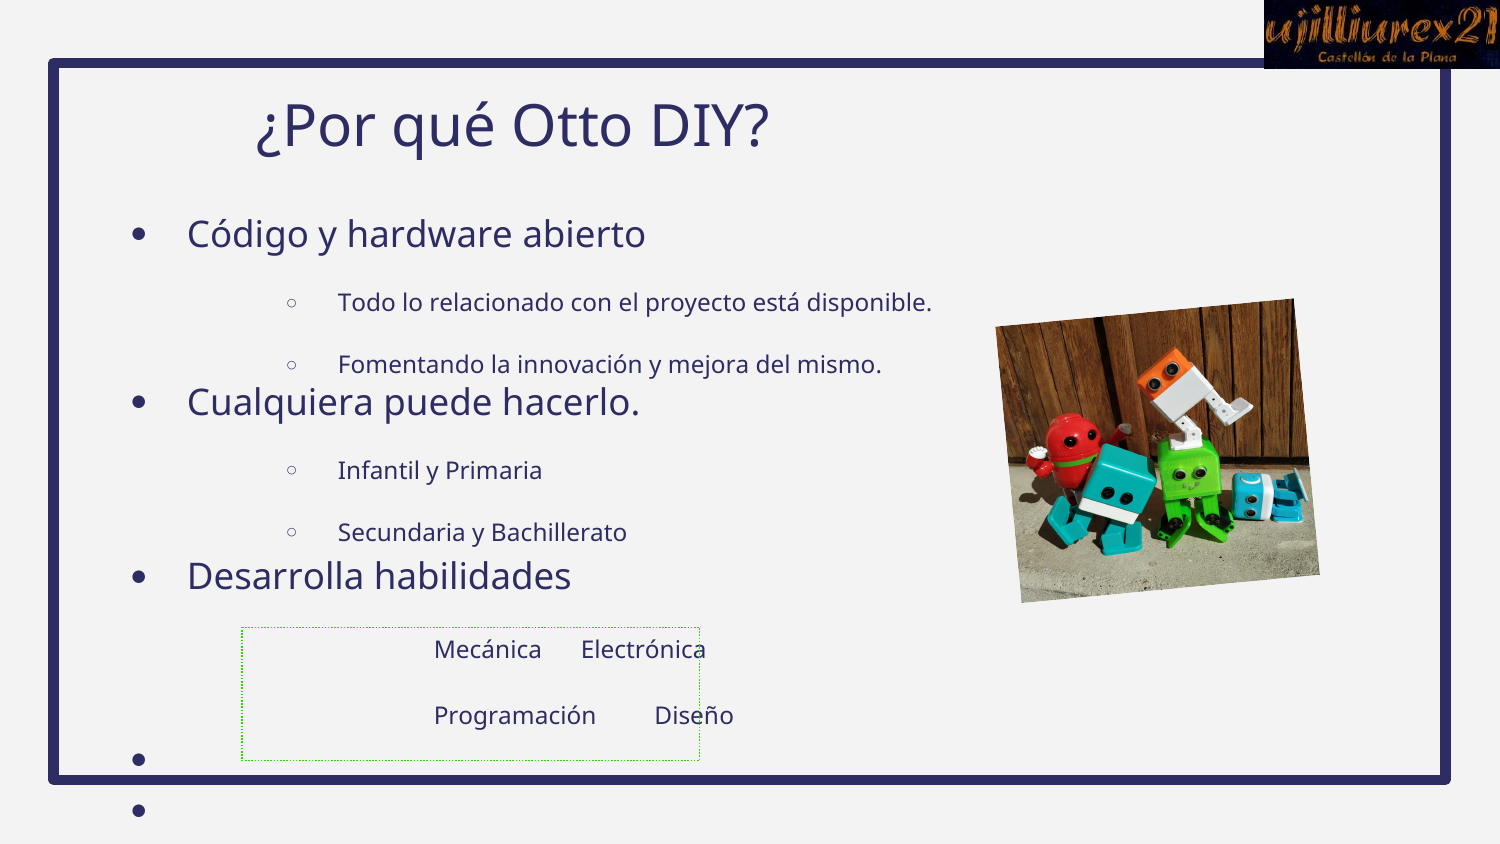

# ¿Por qué Otto DIY?
Código y hardware abierto
Todo lo relacionado con el proyecto está disponible.
Fomentando la innovación y mejora del mismo.
Cualquiera puede hacerlo.
Infantil y Primaria
Secundaria y Bachillerato
Desarrolla habilidades
Mecánica 		Electrónica
Programación	Diseño